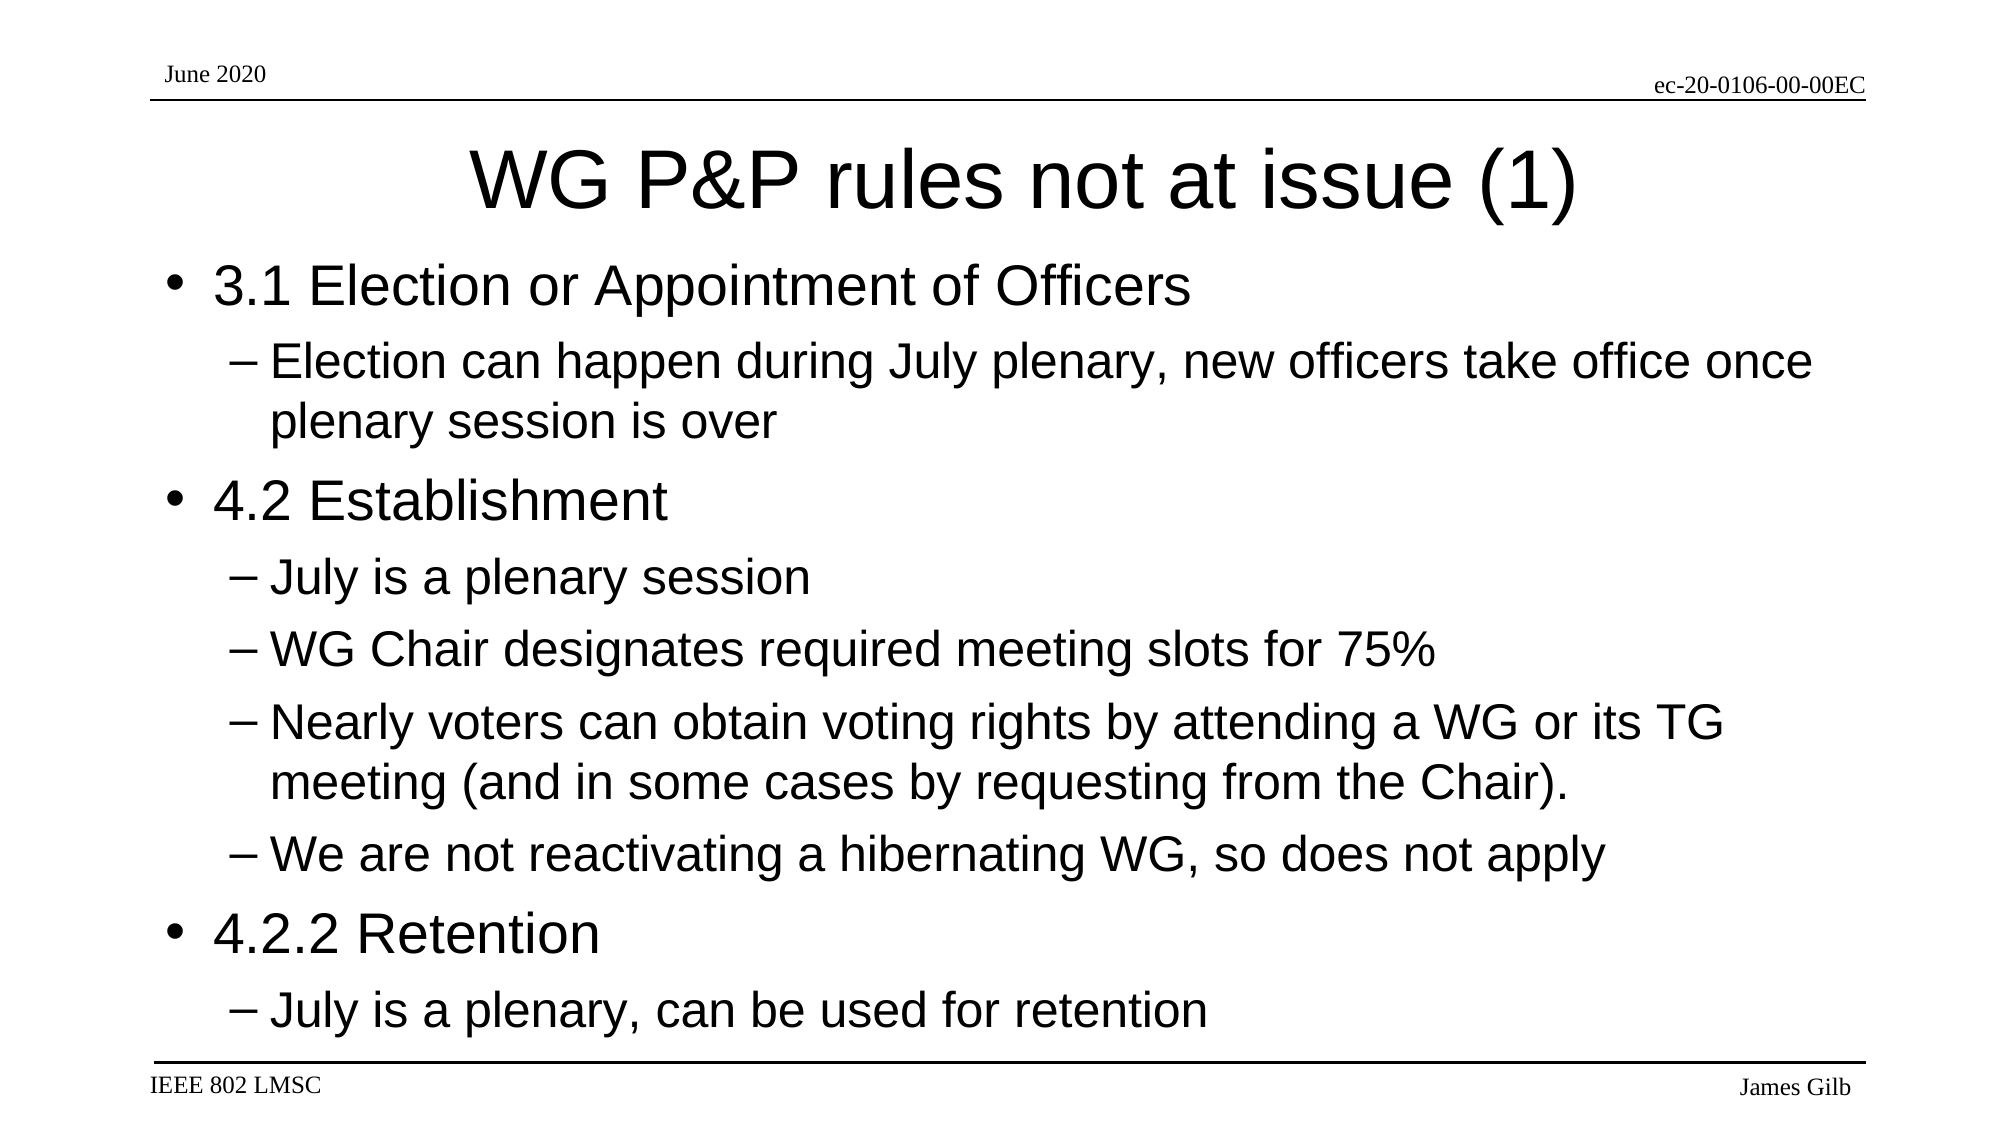

# WG P&P rules not at issue (1)
3.1 Election or Appointment of Officers
Election can happen during July plenary, new officers take office once plenary session is over
4.2 Establishment
July is a plenary session
WG Chair designates required meeting slots for 75%
Nearly voters can obtain voting rights by attending a WG or its TG meeting (and in some cases by requesting from the Chair).
We are not reactivating a hibernating WG, so does not apply
4.2.2 Retention
July is a plenary, can be used for retention